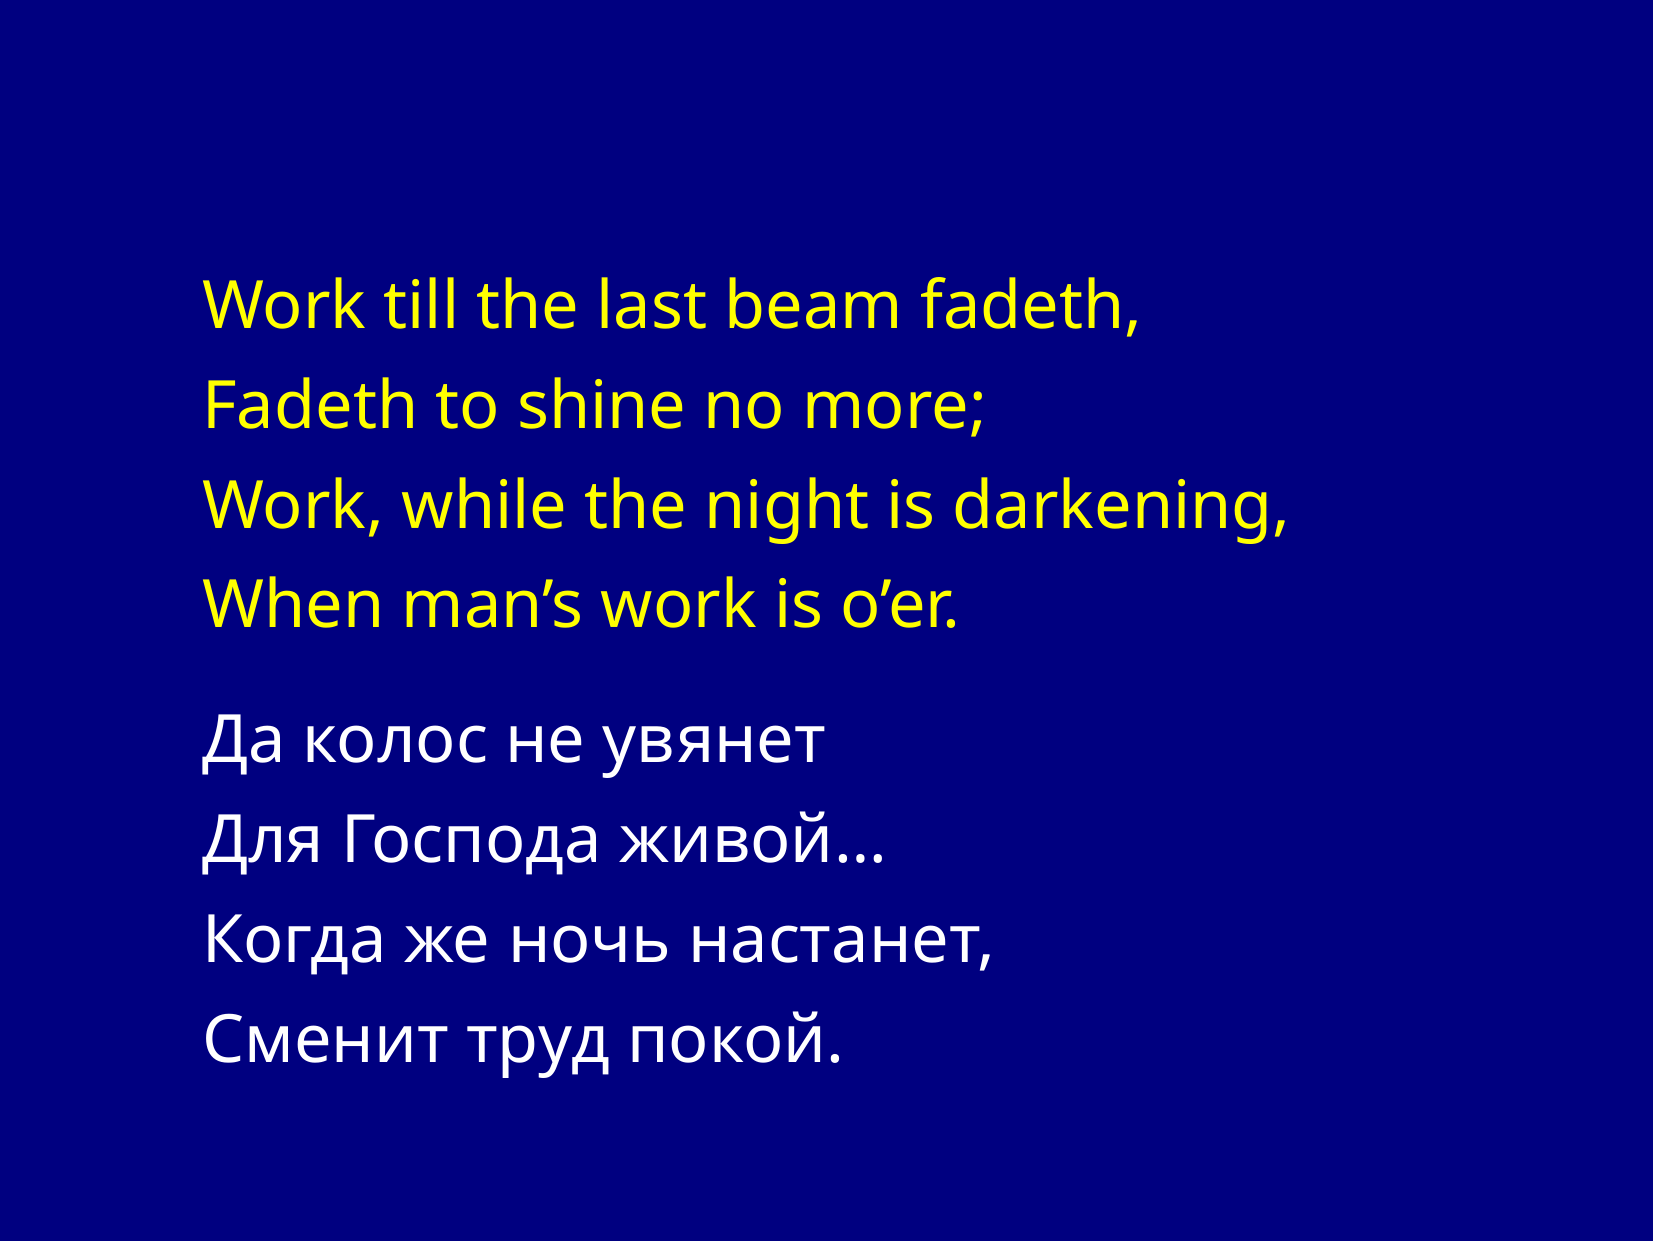

Work till the last beam fadeth,
	Fadeth to shine no more;
	Work, while the night is darkening,
	When man’s work is o’er.
	Да колос не увянет
	Для Господа живой…
	Когда же ночь настанет,
	Сменит труд покой.